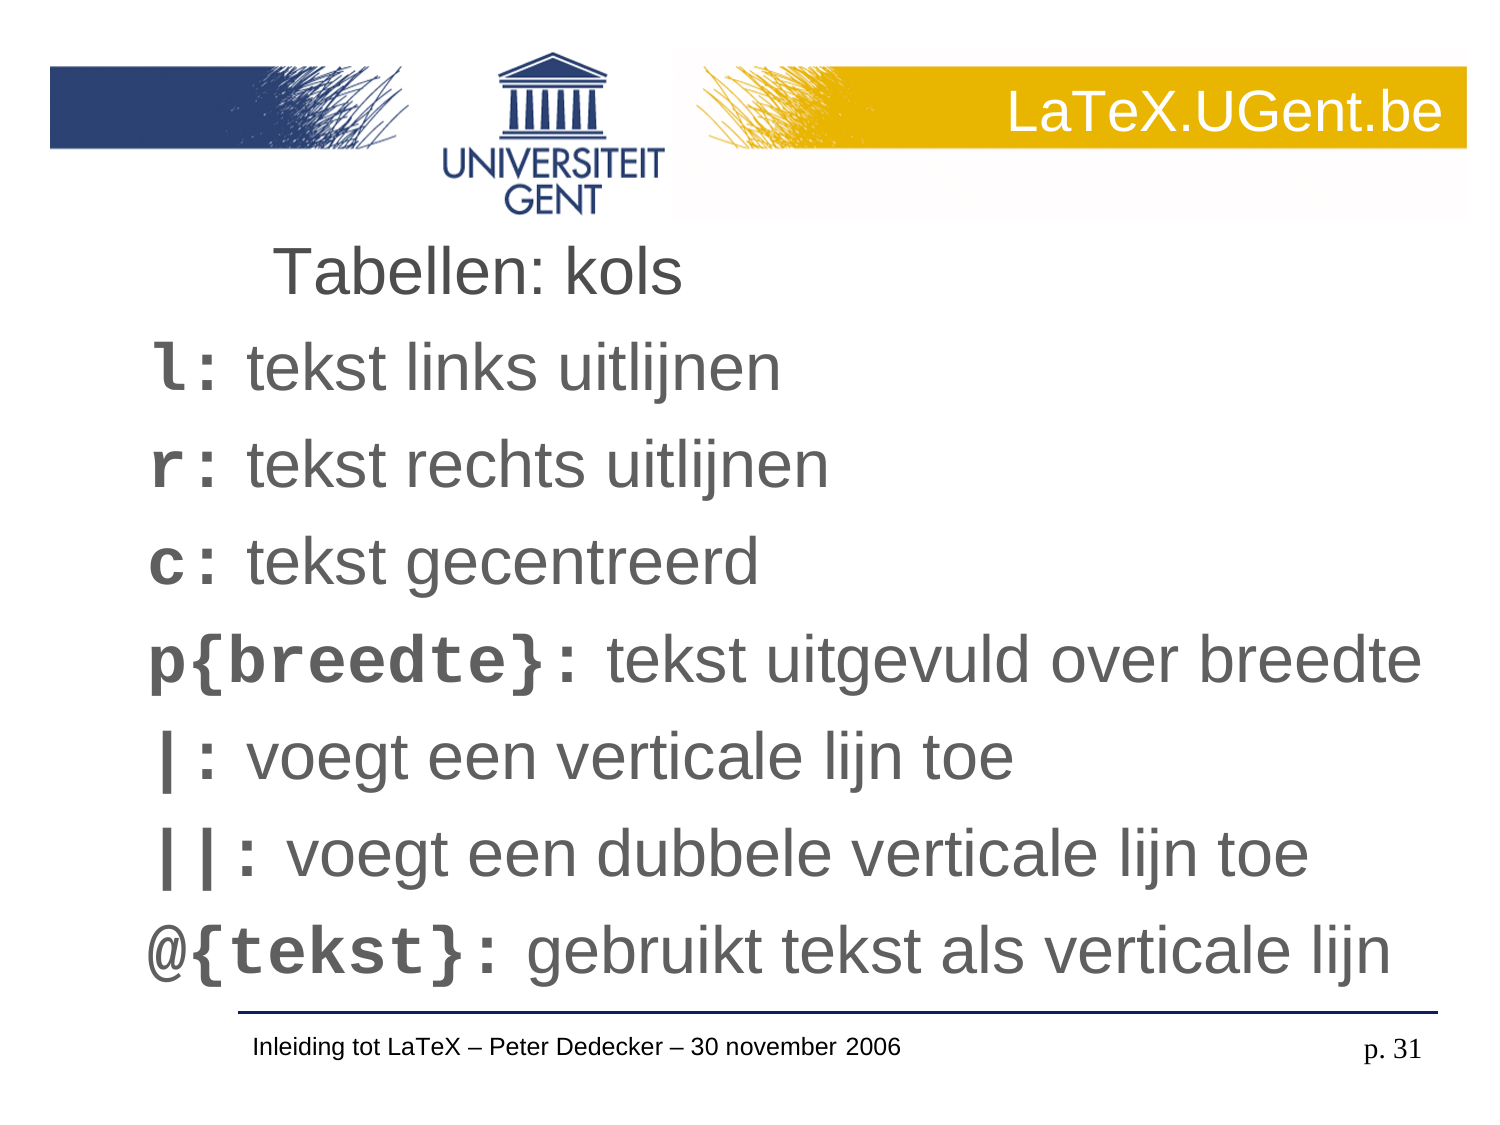

# Tabellen: kols
l: tekst links uitlijnen
r: tekst rechts uitlijnen
c: tekst gecentreerd
p{breedte}: tekst uitgevuld over breedte
|: voegt een verticale lijn toe
||: voegt een dubbele verticale lijn toe
@{tekst}: gebruikt tekst als verticale lijn
31